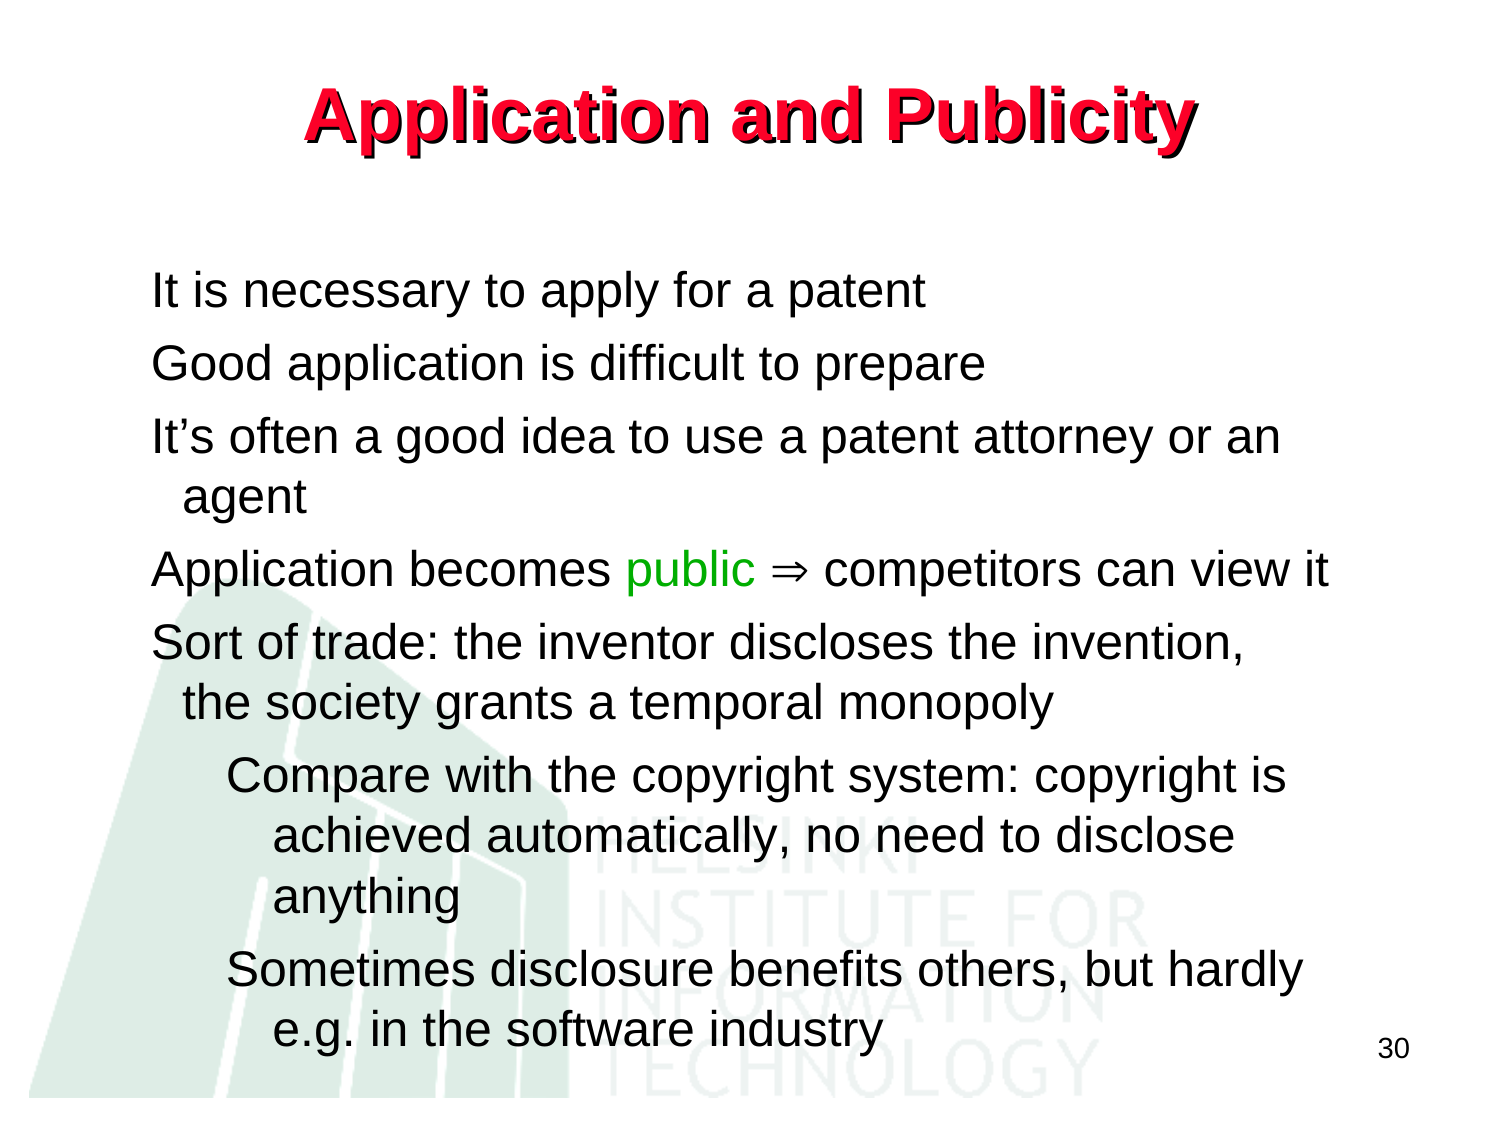

# Application and Publicity
It is necessary to apply for a patent
Good application is difficult to prepare
It’s often a good idea to use a patent attorney or an agent
Application becomes public  competitors can view it
Sort of trade: the inventor discloses the invention,
the society grants a temporal monopoly
Compare with the copyright system: copyright is achieved automatically, no need to disclose anything
Sometimes disclosure benefits others, but hardly e.g. in the software industry
30